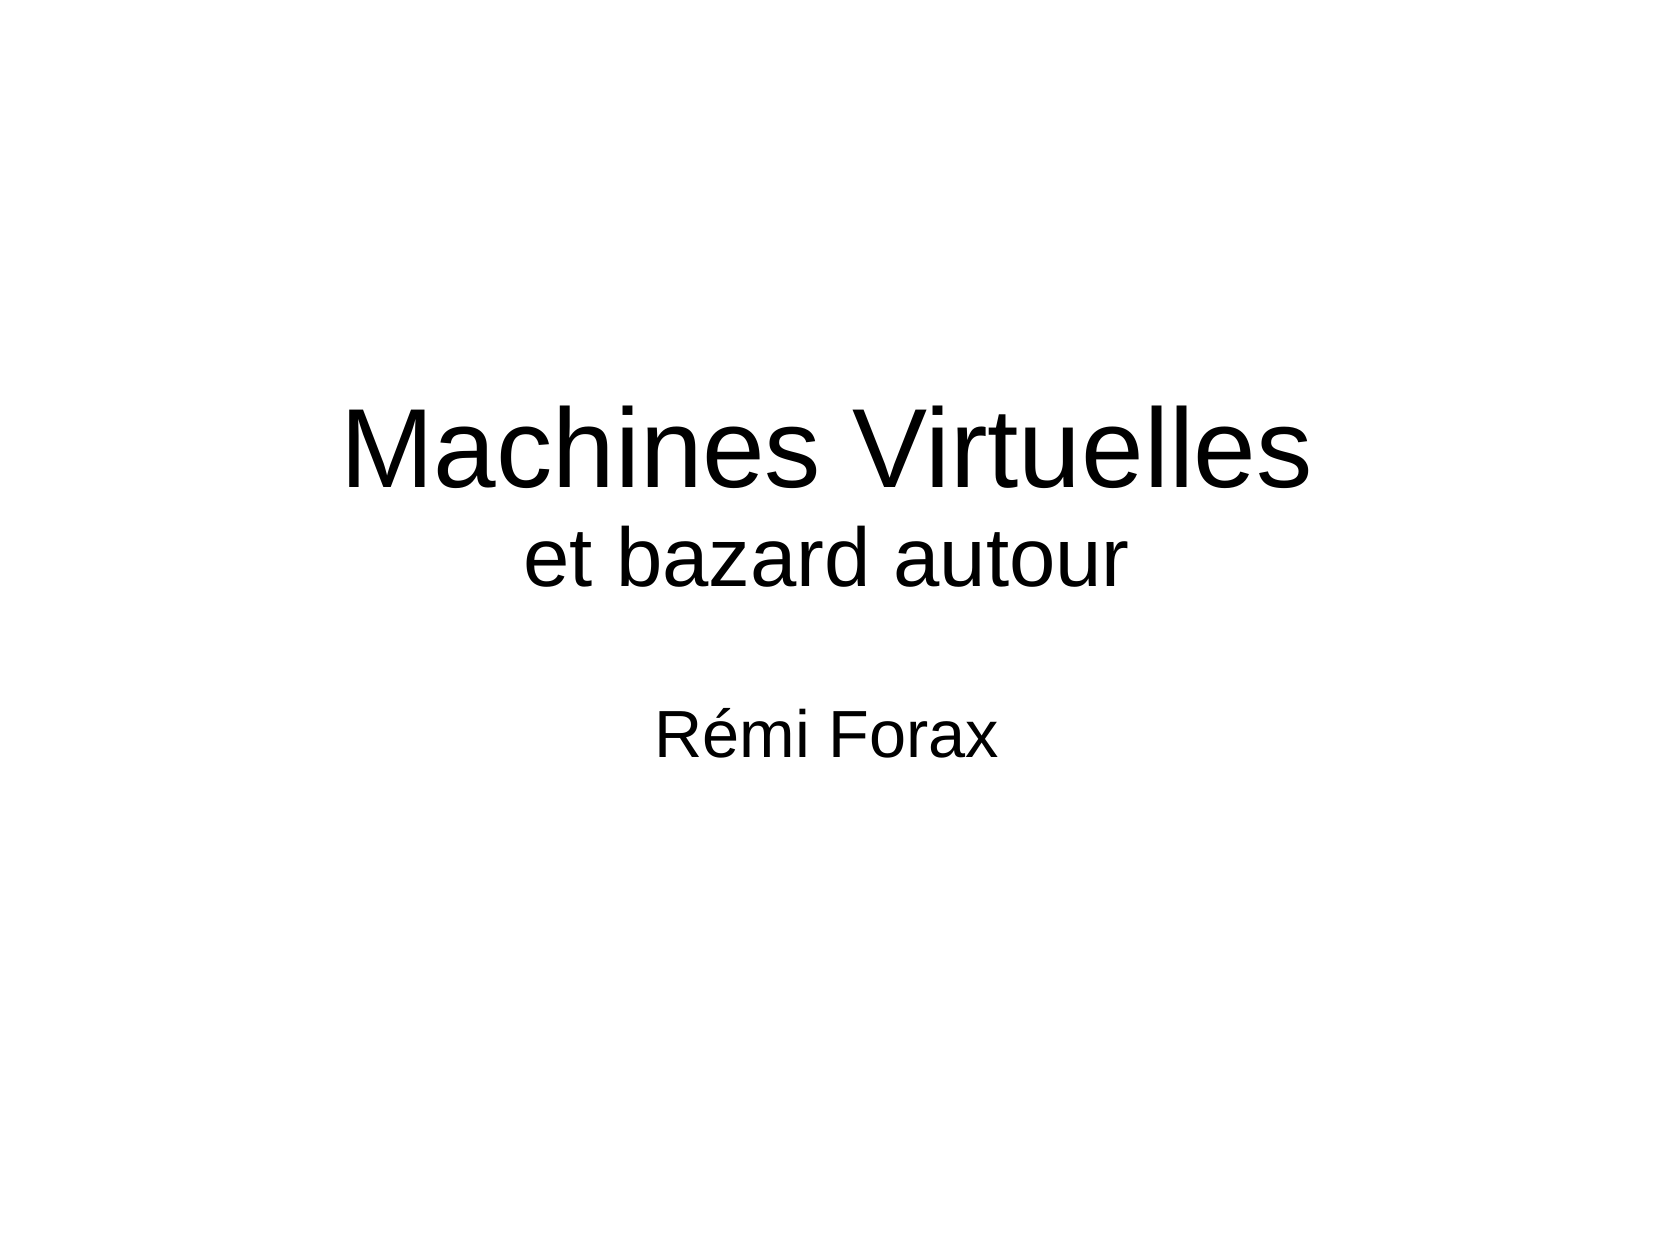

# Machines Virtuelles et bazard autour Rémi Forax